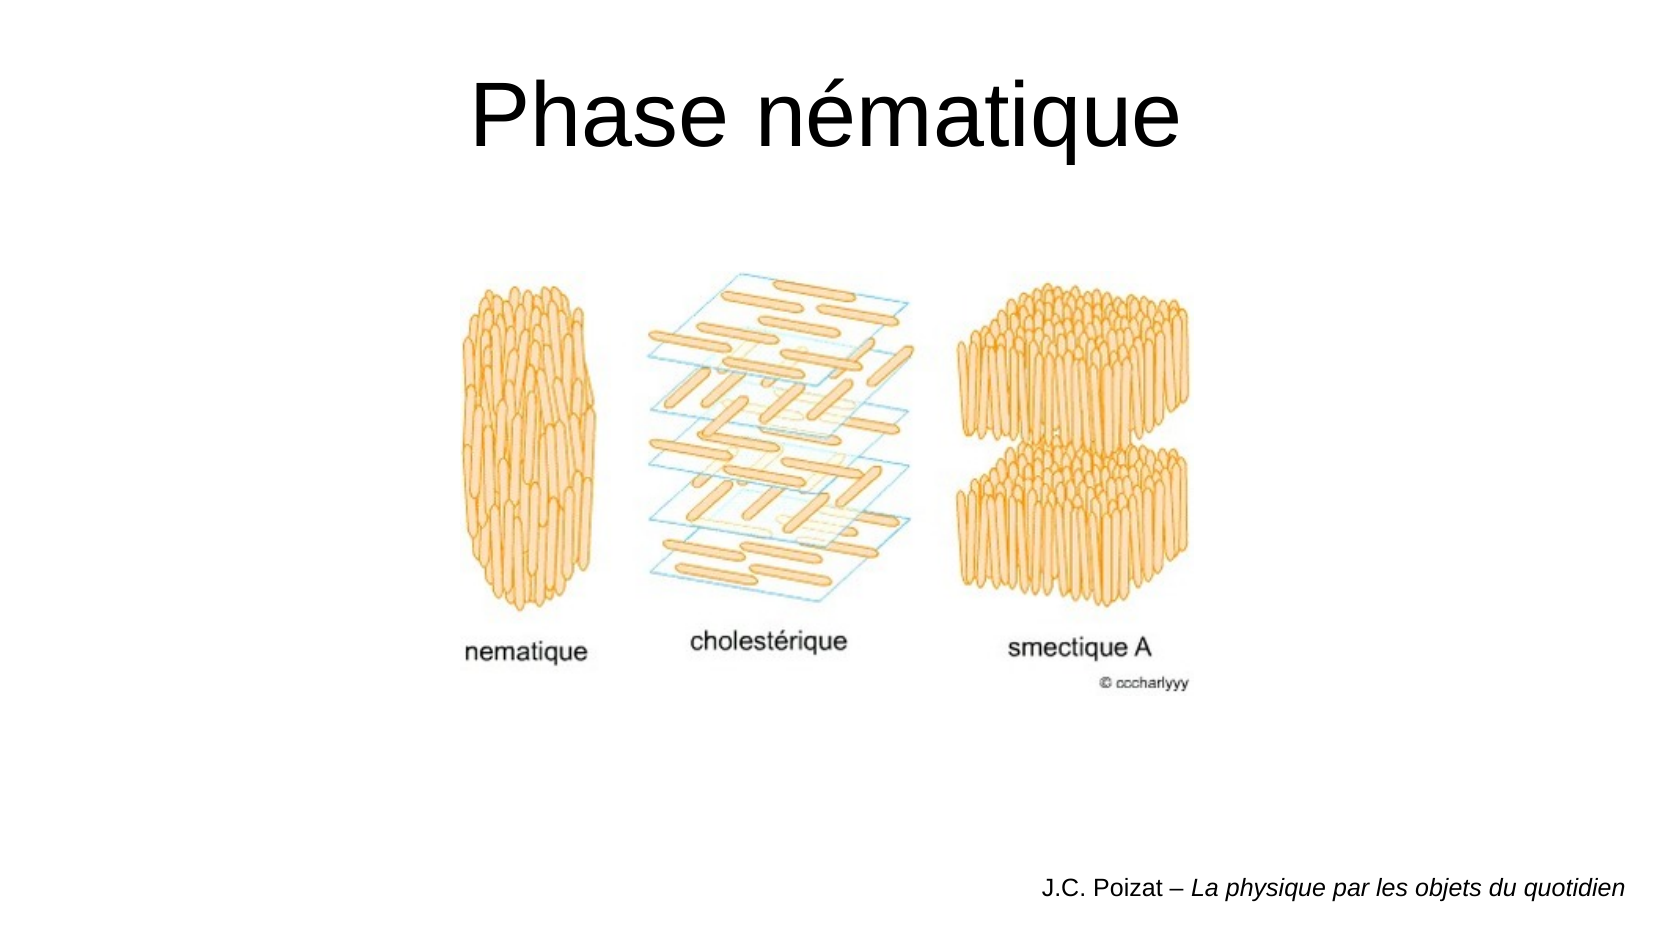

# Phase nématique
J.C. Poizat – La physique par les objets du quotidien